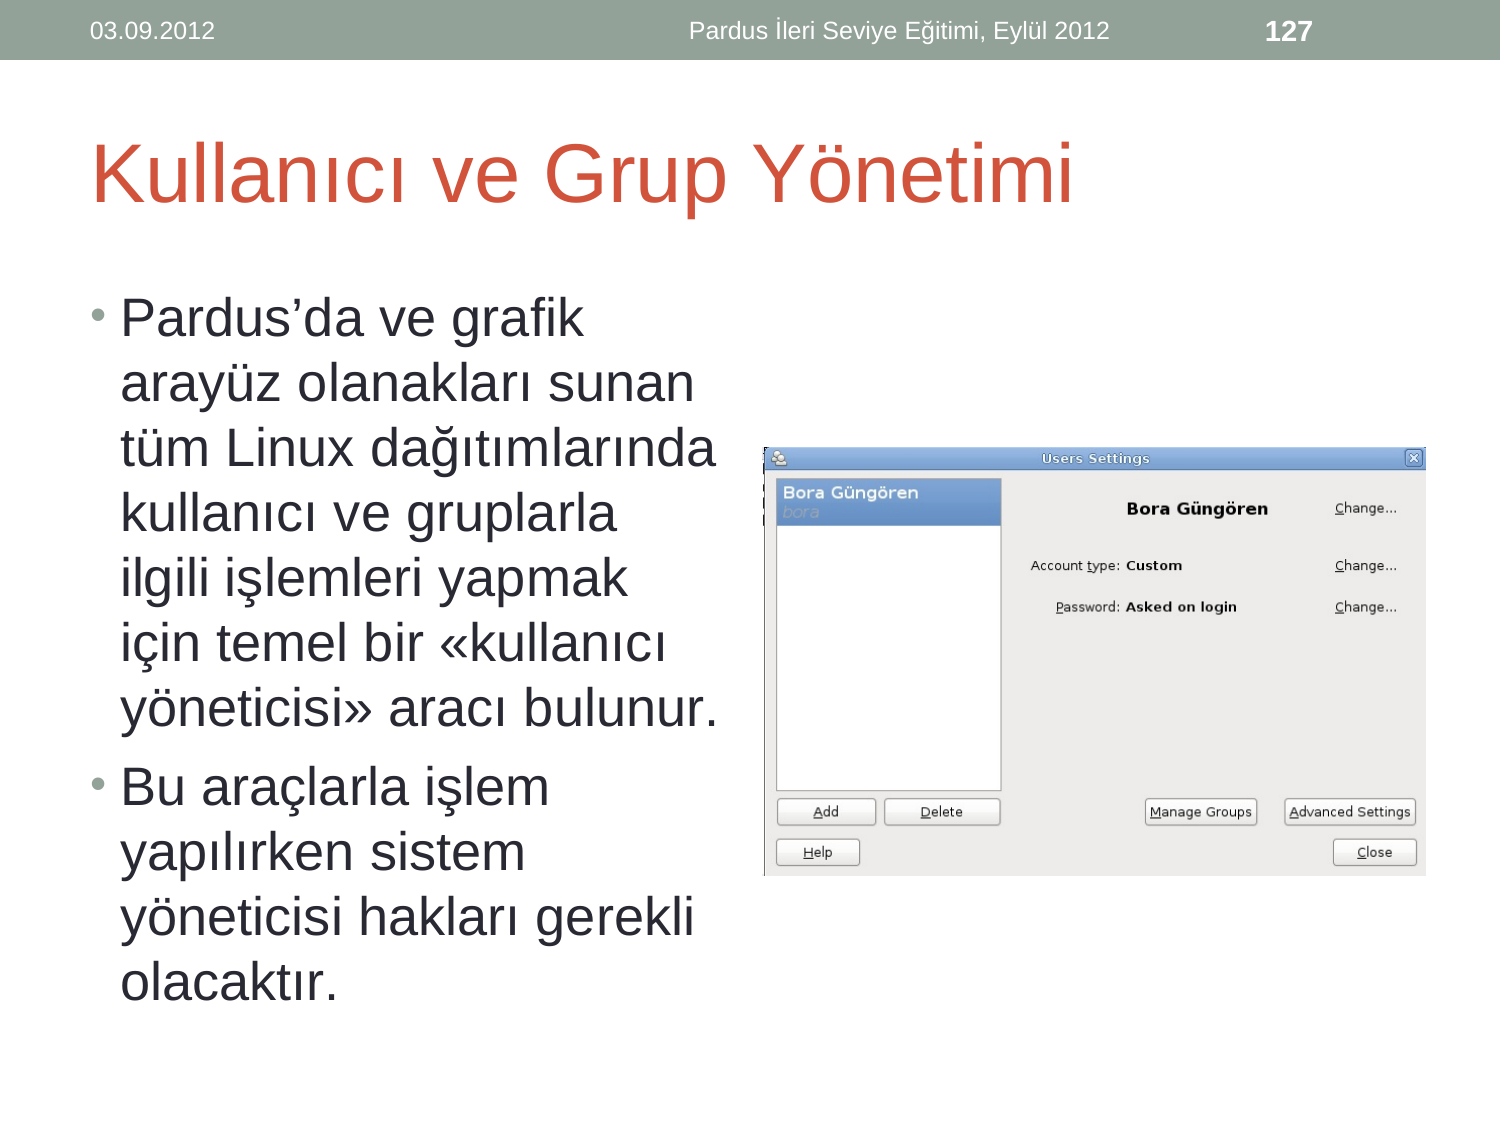

03.09.2012
Pardus İleri Seviye Eğitimi, Eylül 2012
# Kullanıcı ve Grup Yönetimi
Pardus’da ve grafik arayüz olanakları sunan tüm Linux dağıtımlarında kullanıcı ve gruplarla ilgili işlemleri yapmak için temel bir «kullanıcı yöneticisi» aracı bulunur.
Bu araçlarla işlem yapılırken sistem yöneticisi hakları gerekli olacaktır.